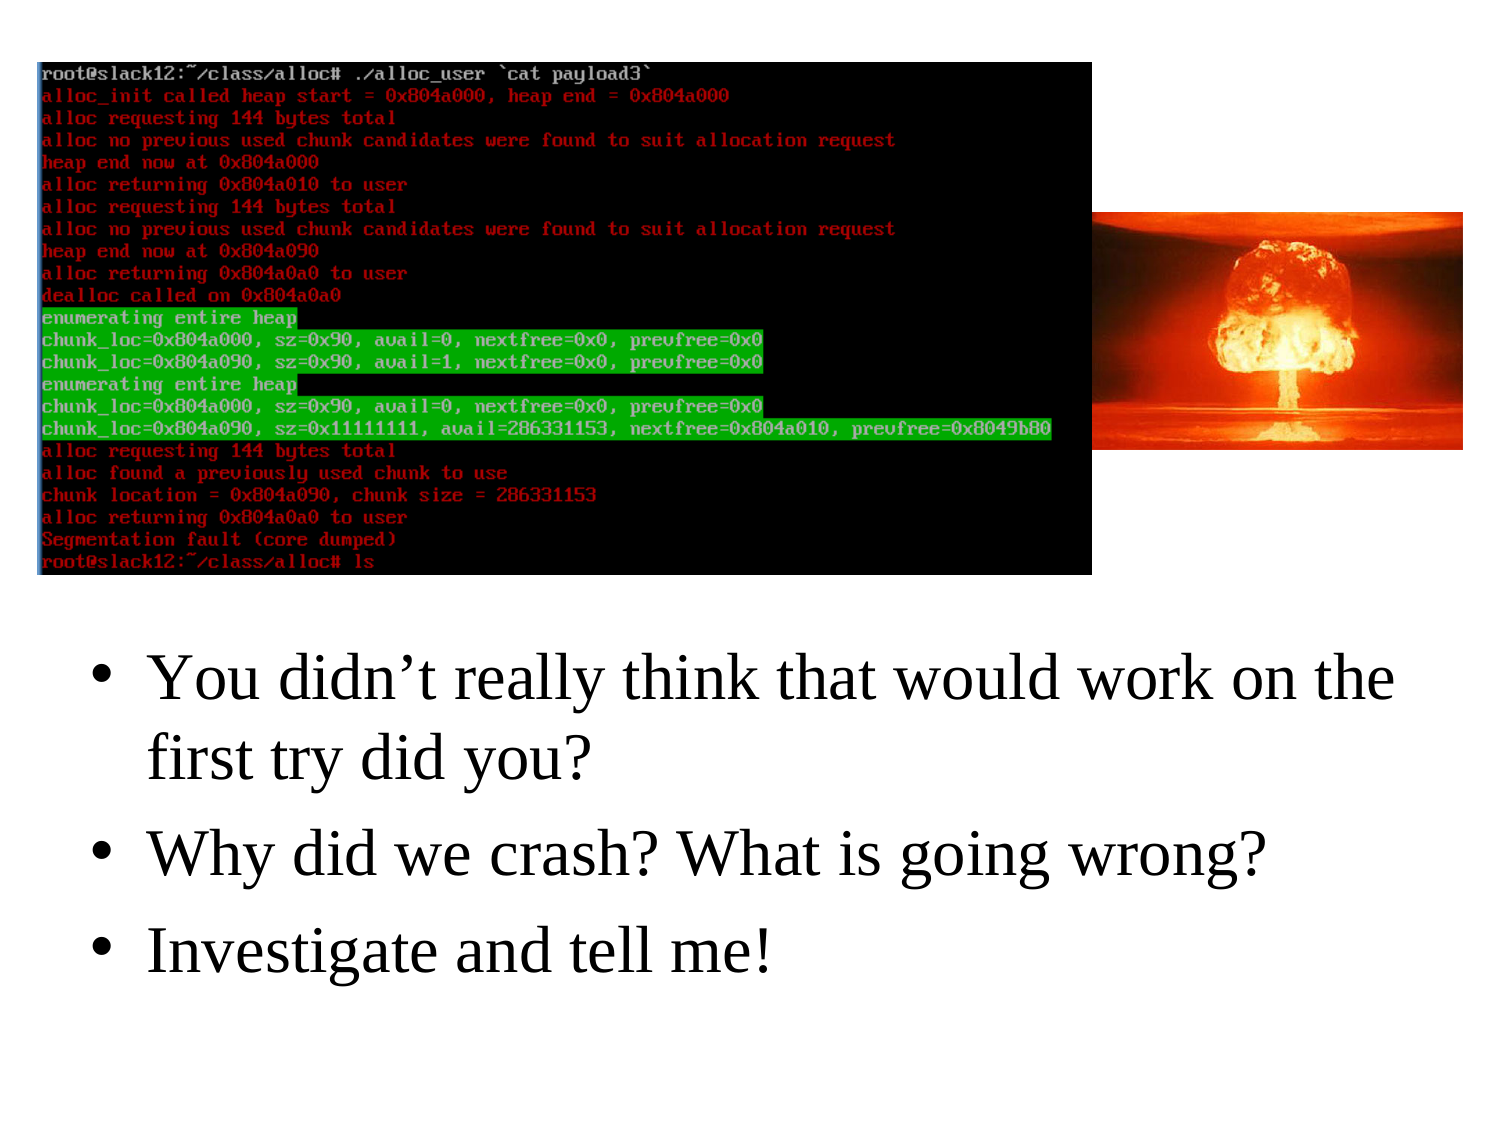

# You didn’t really think that would work on the first try did you?
Why did we crash? What is going wrong?
Investigate and tell me!